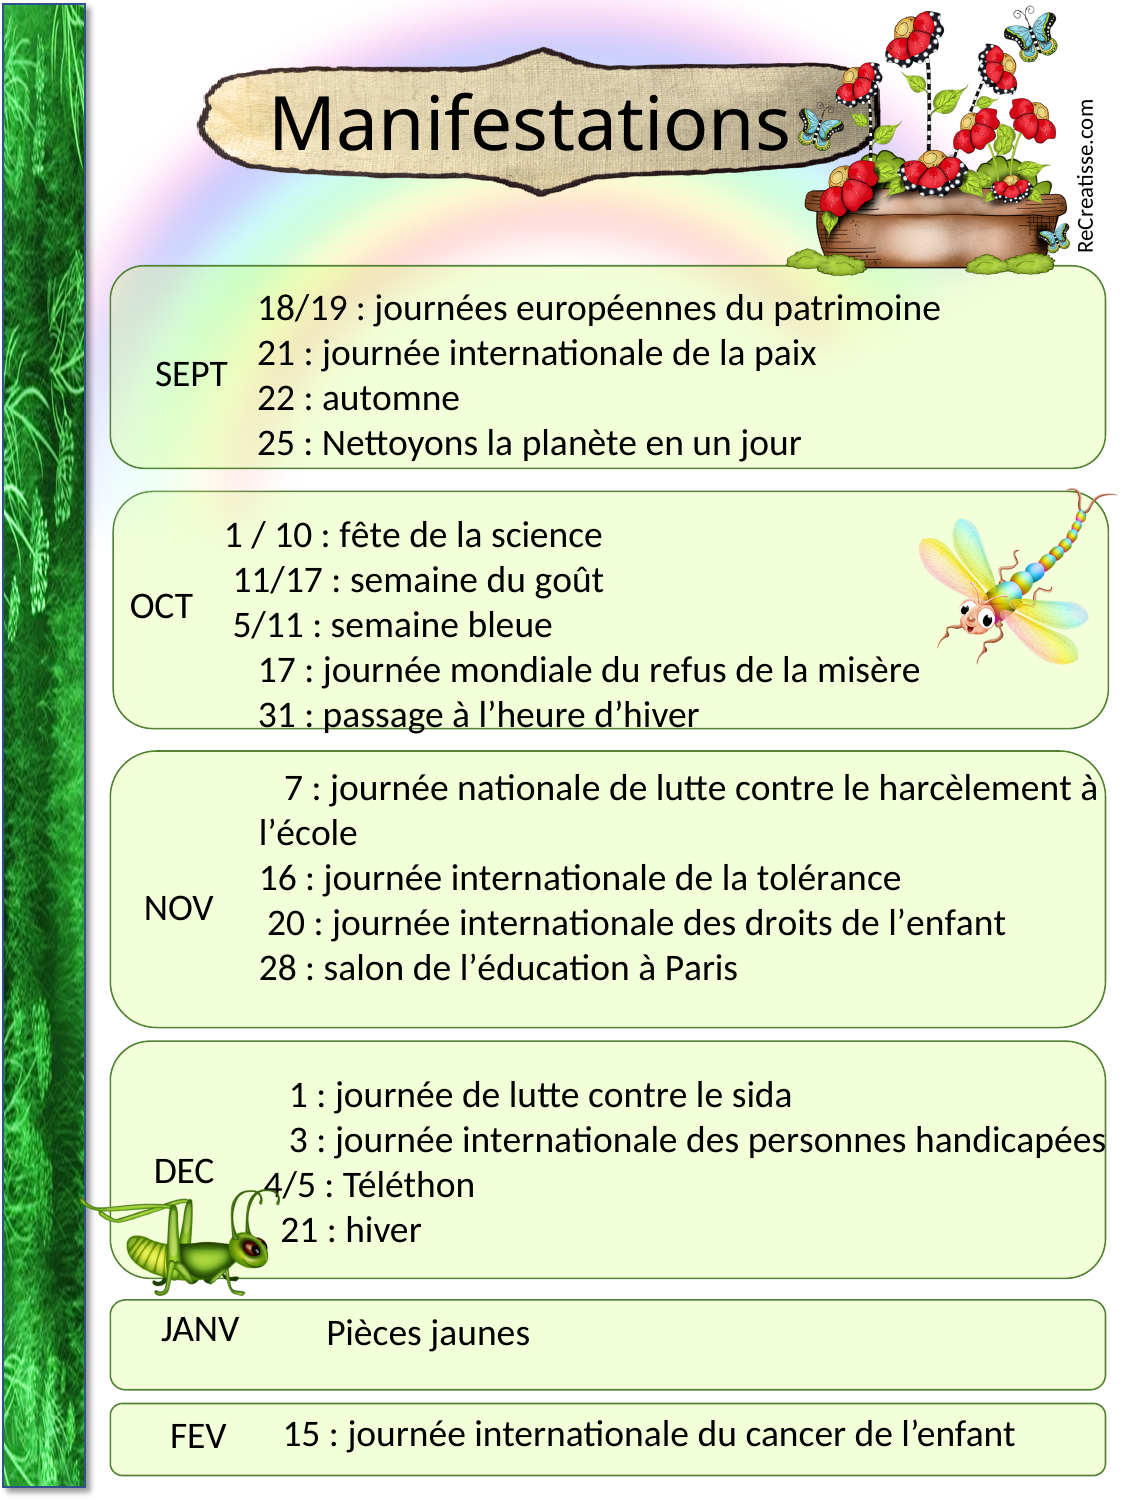

Manifestations
ReCreatisse.com
18/19 : journées européennes du patrimoine
21 : journée internationale de la paix
22 : automne
25 : Nettoyons la planète en un jour
SEPT
1 / 10 : fête de la science
 11/17 : semaine du goût
 5/11 : semaine bleue
 17 : journée mondiale du refus de la misère
 31 : passage à l’heure d’hiver
OCT
 7 : journée nationale de lutte contre le harcèlement à l’école
16 : journée internationale de la tolérance
 20 : journée internationale des droits de l’enfant
28 : salon de l’éducation à Paris
NOV
 1 : journée de lutte contre le sida
 3 : journée internationale des personnes handicapées
4/5 : Téléthon
 21 : hiver
DEC
JANV
 Pièces jaunes
 15 : journée internationale du cancer de l’enfant
FEV